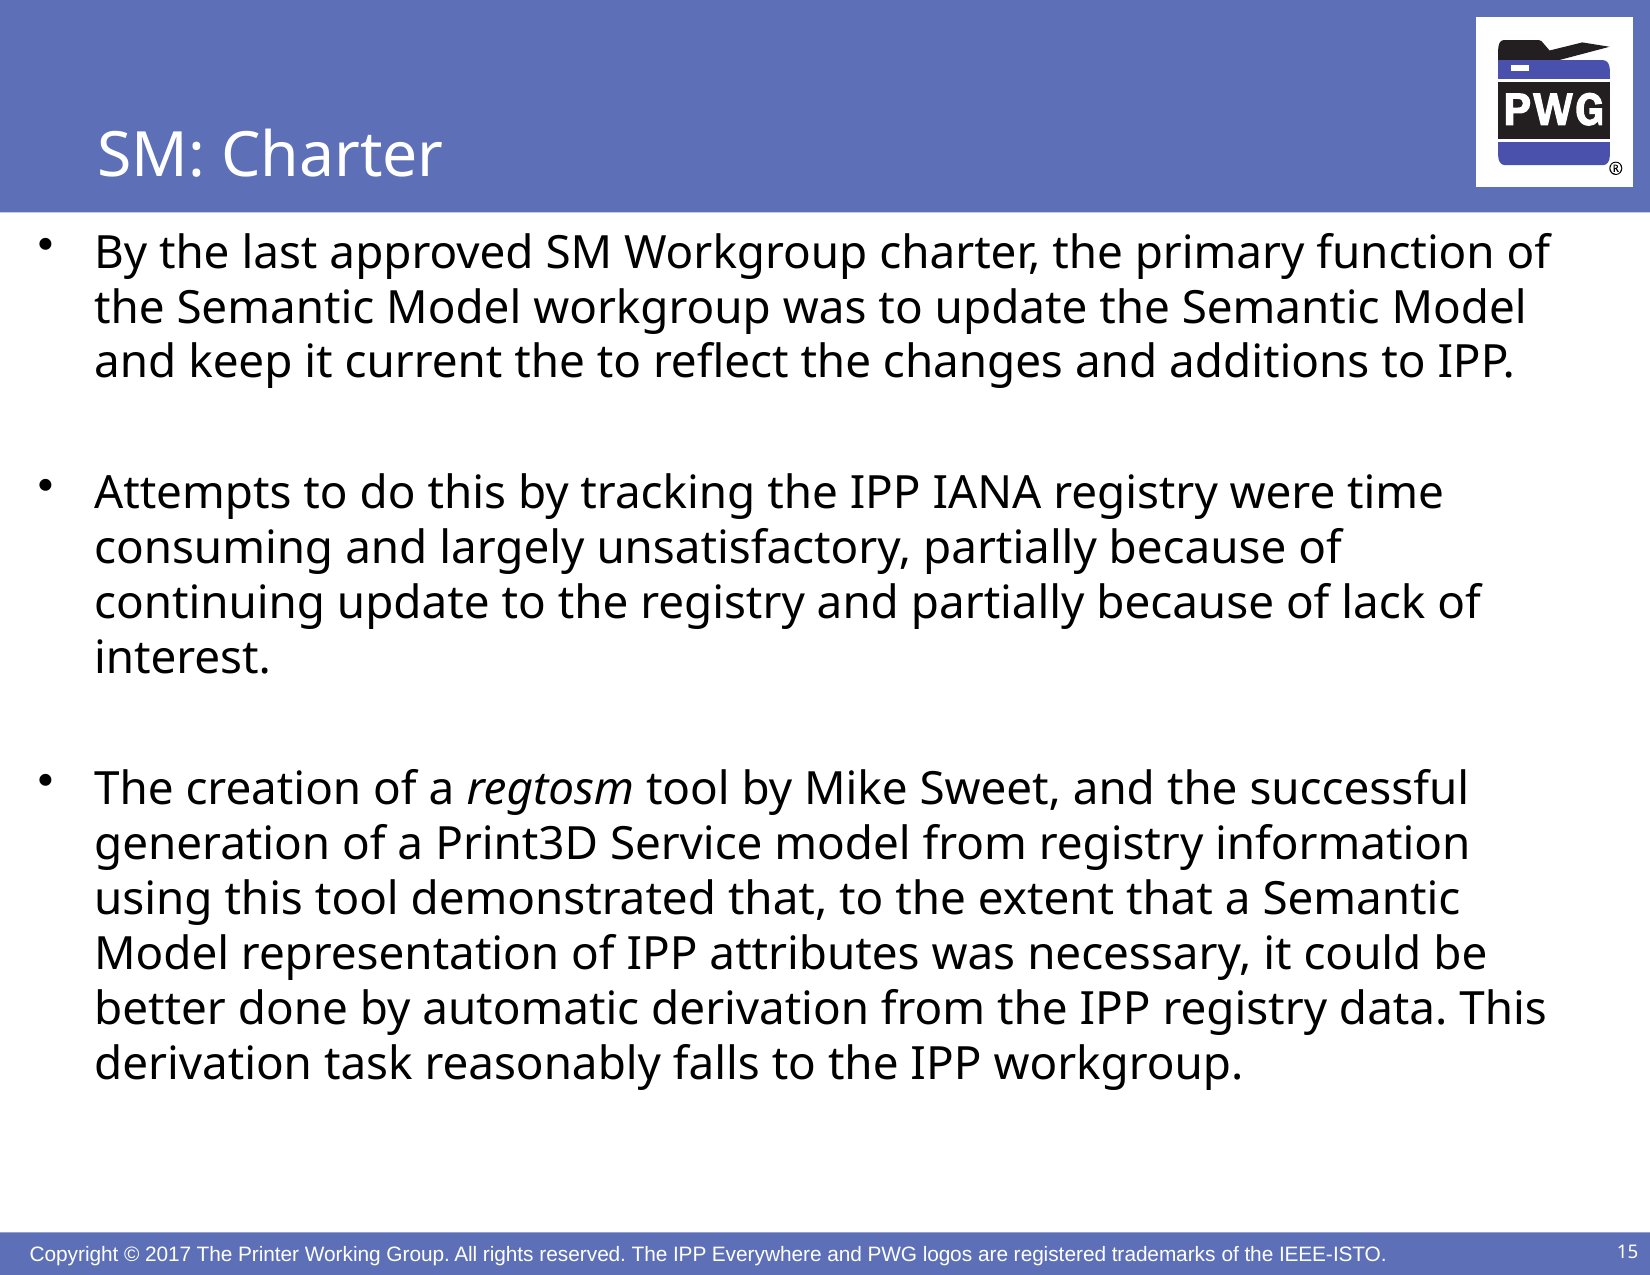

# SM: Charter
By the last approved SM Workgroup charter, the primary function of the Semantic Model workgroup was to update the Semantic Model and keep it current the to reflect the changes and additions to IPP.
Attempts to do this by tracking the IPP IANA registry were time consuming and largely unsatisfactory, partially because of continuing update to the registry and partially because of lack of interest.
The creation of a regtosm tool by Mike Sweet, and the successful generation of a Print3D Service model from registry information using this tool demonstrated that, to the extent that a Semantic Model representation of IPP attributes was necessary, it could be better done by automatic derivation from the IPP registry data. This derivation task reasonably falls to the IPP workgroup.